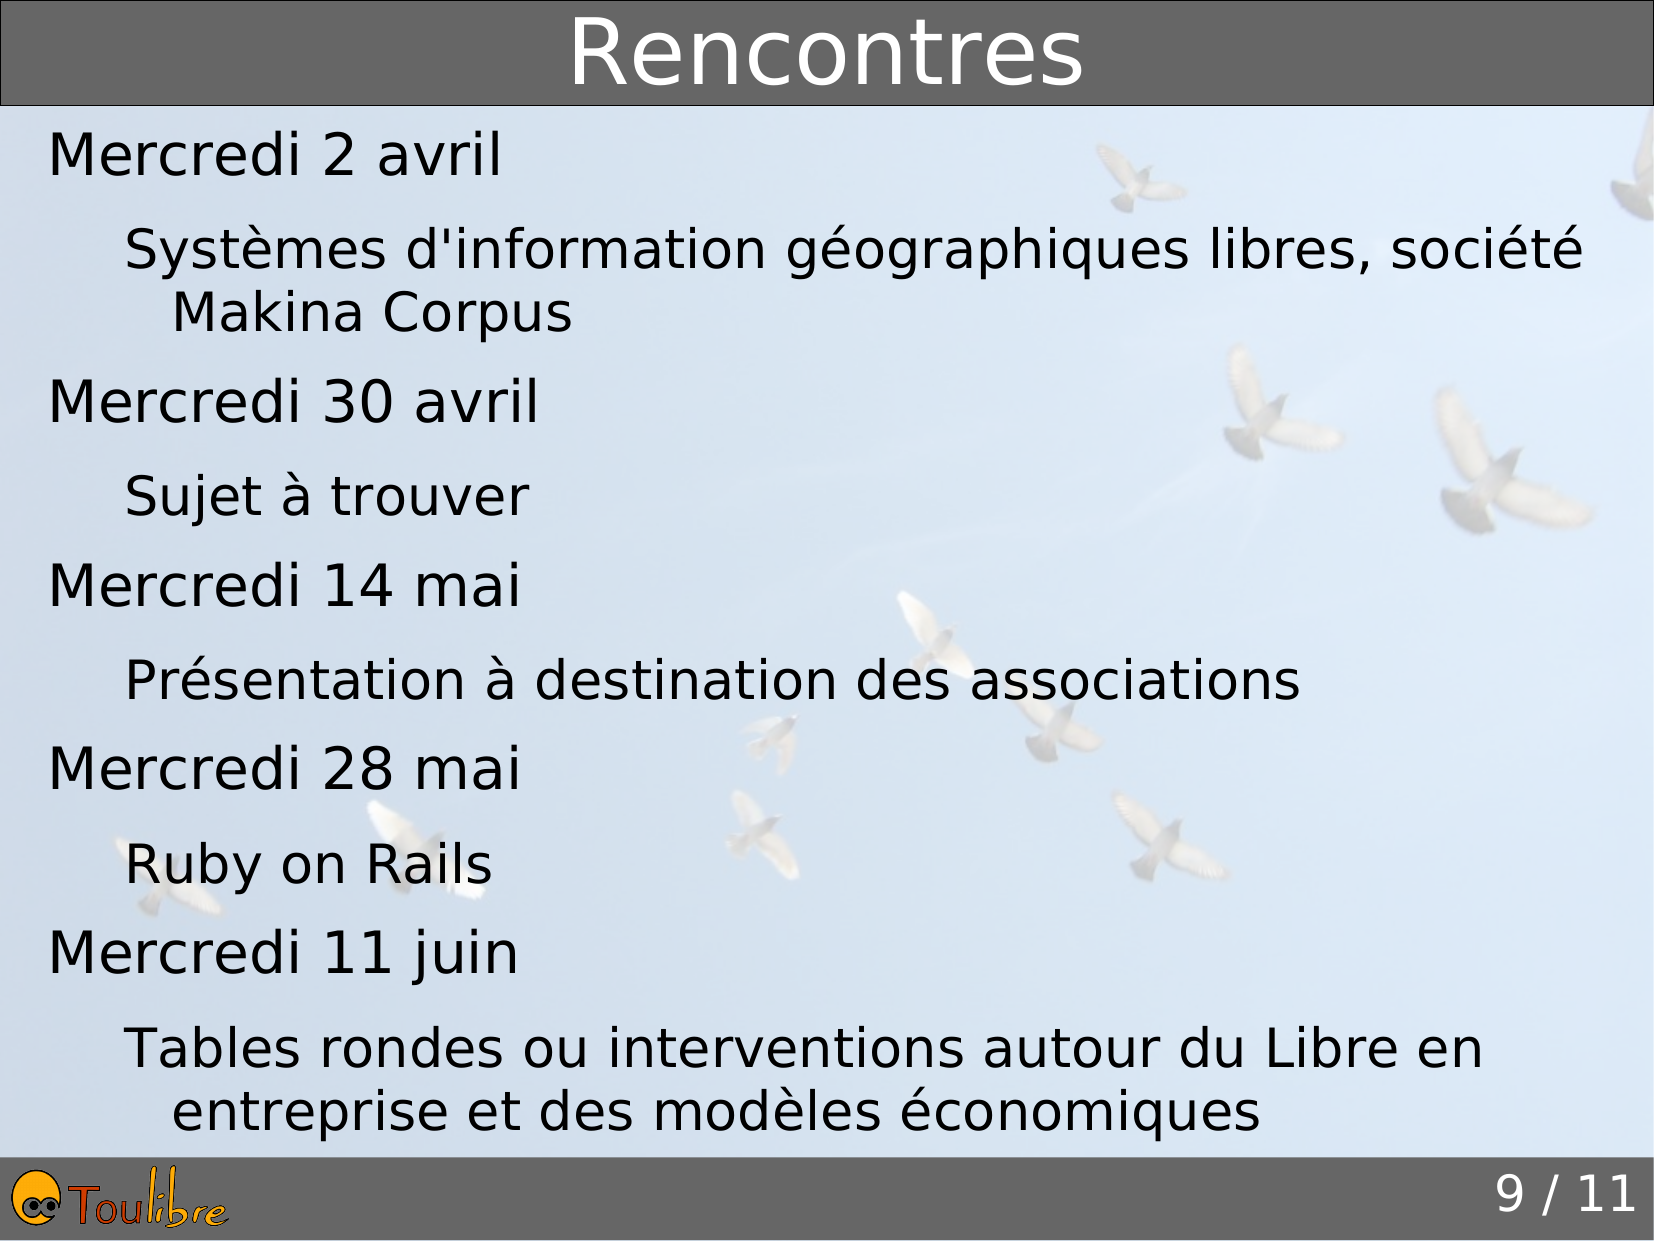

# Rencontres
Mercredi 2 avril
Systèmes d'information géographiques libres, société Makina Corpus
Mercredi 30 avril
Sujet à trouver
Mercredi 14 mai
Présentation à destination des associations
Mercredi 28 mai
Ruby on Rails
Mercredi 11 juin
Tables rondes ou interventions autour du Libre en entreprise et des modèles économiques